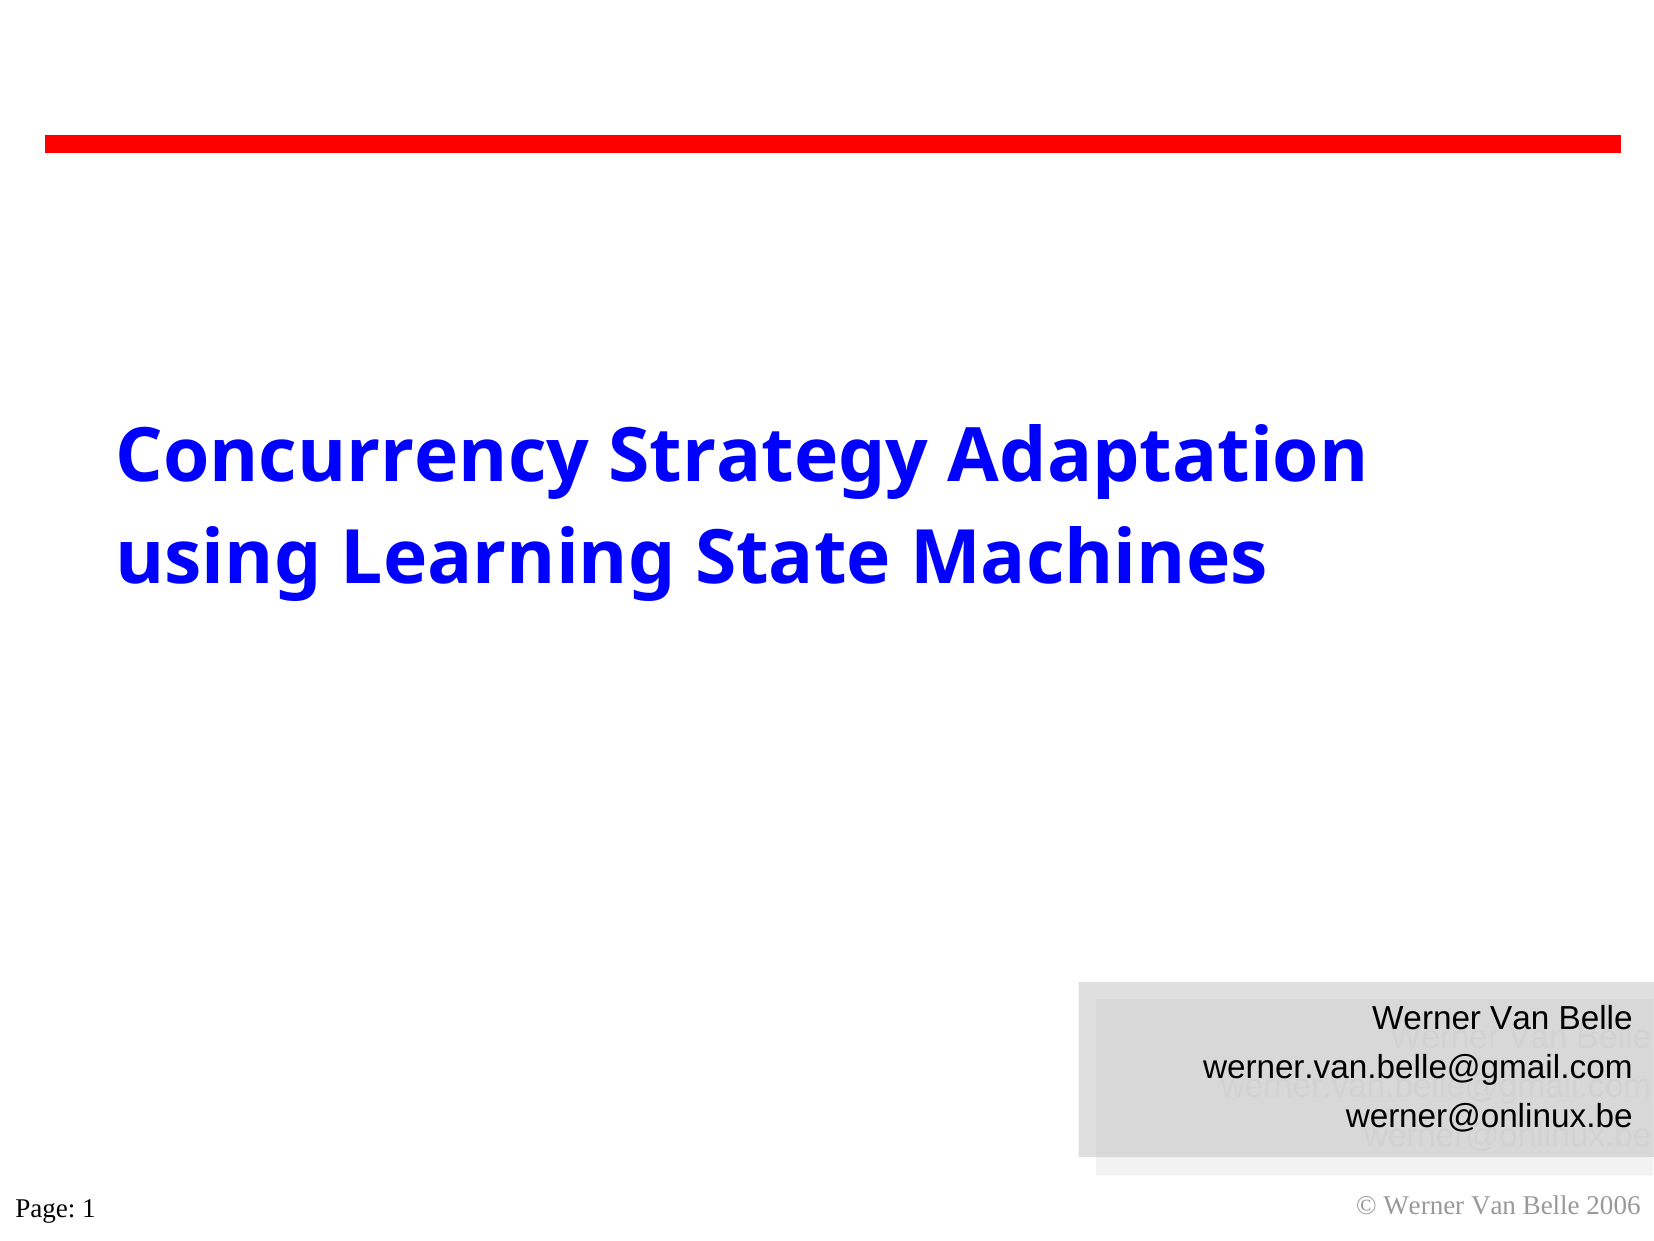

# Concurrency Strategy Adaptation using Learning State Machines
Werner Van Belle
werner.van.belle@gmail.com
werner@onlinux.be